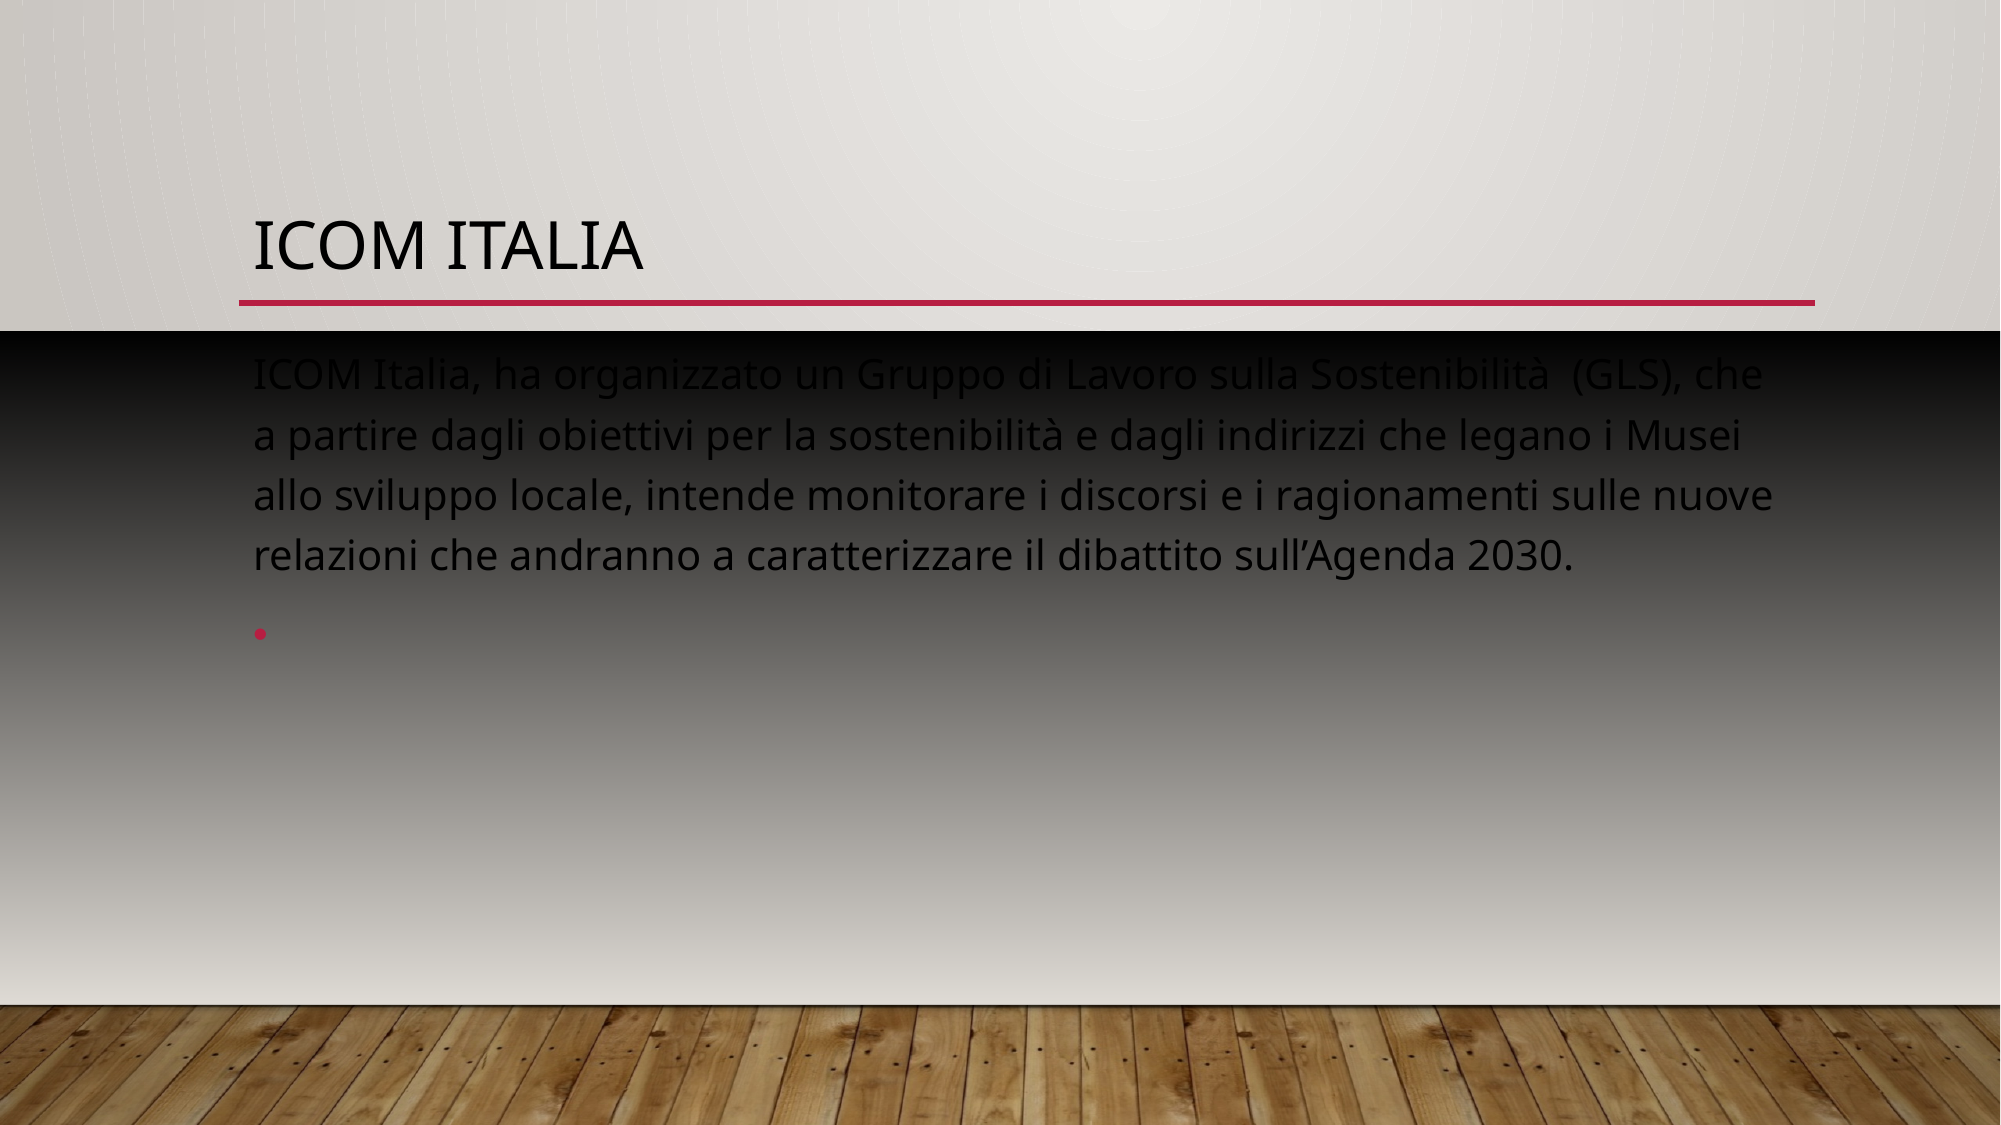

# Icom Italia
ICOM Italia, ha organizzato un Gruppo di Lavoro sulla Sostenibilità (GLS), che a partire dagli obiettivi per la sostenibilità e dagli indirizzi che legano i Musei allo sviluppo locale, intende monitorare i discorsi e i ragionamenti sulle nuove relazioni che andranno a caratterizzare il dibattito sull’Agenda 2030.